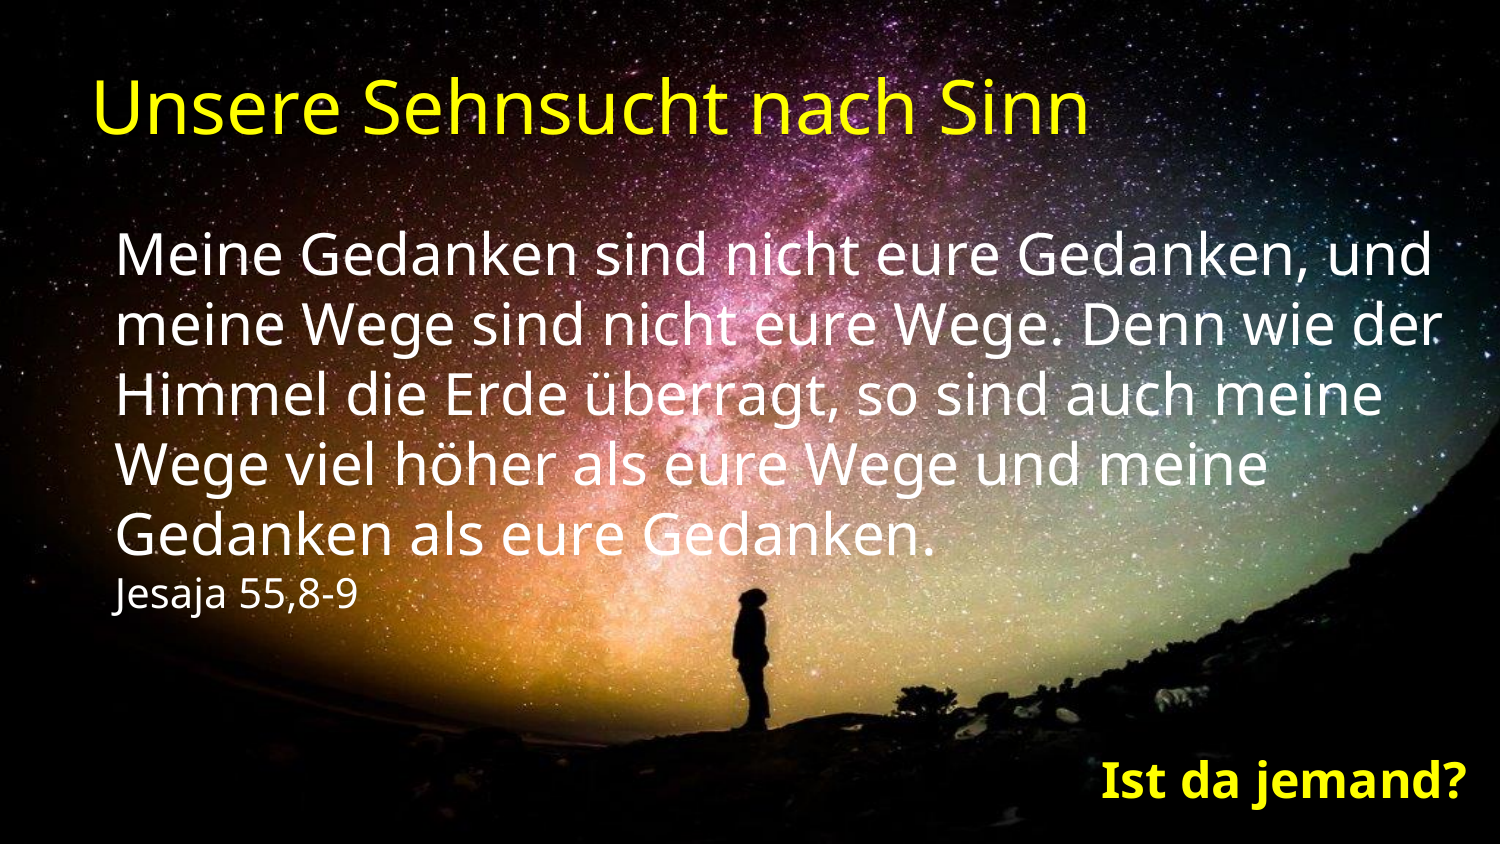

# Unsere Sehnsucht nach Sinn
Meine Gedanken sind nicht eure Gedanken, und meine Wege sind nicht eure Wege. Denn wie der Himmel die Erde überragt, so sind auch meine Wege viel höher als eure Wege und meine Gedanken als eure Gedanken.
Jesaja 55,8-9
Ist da jemand?